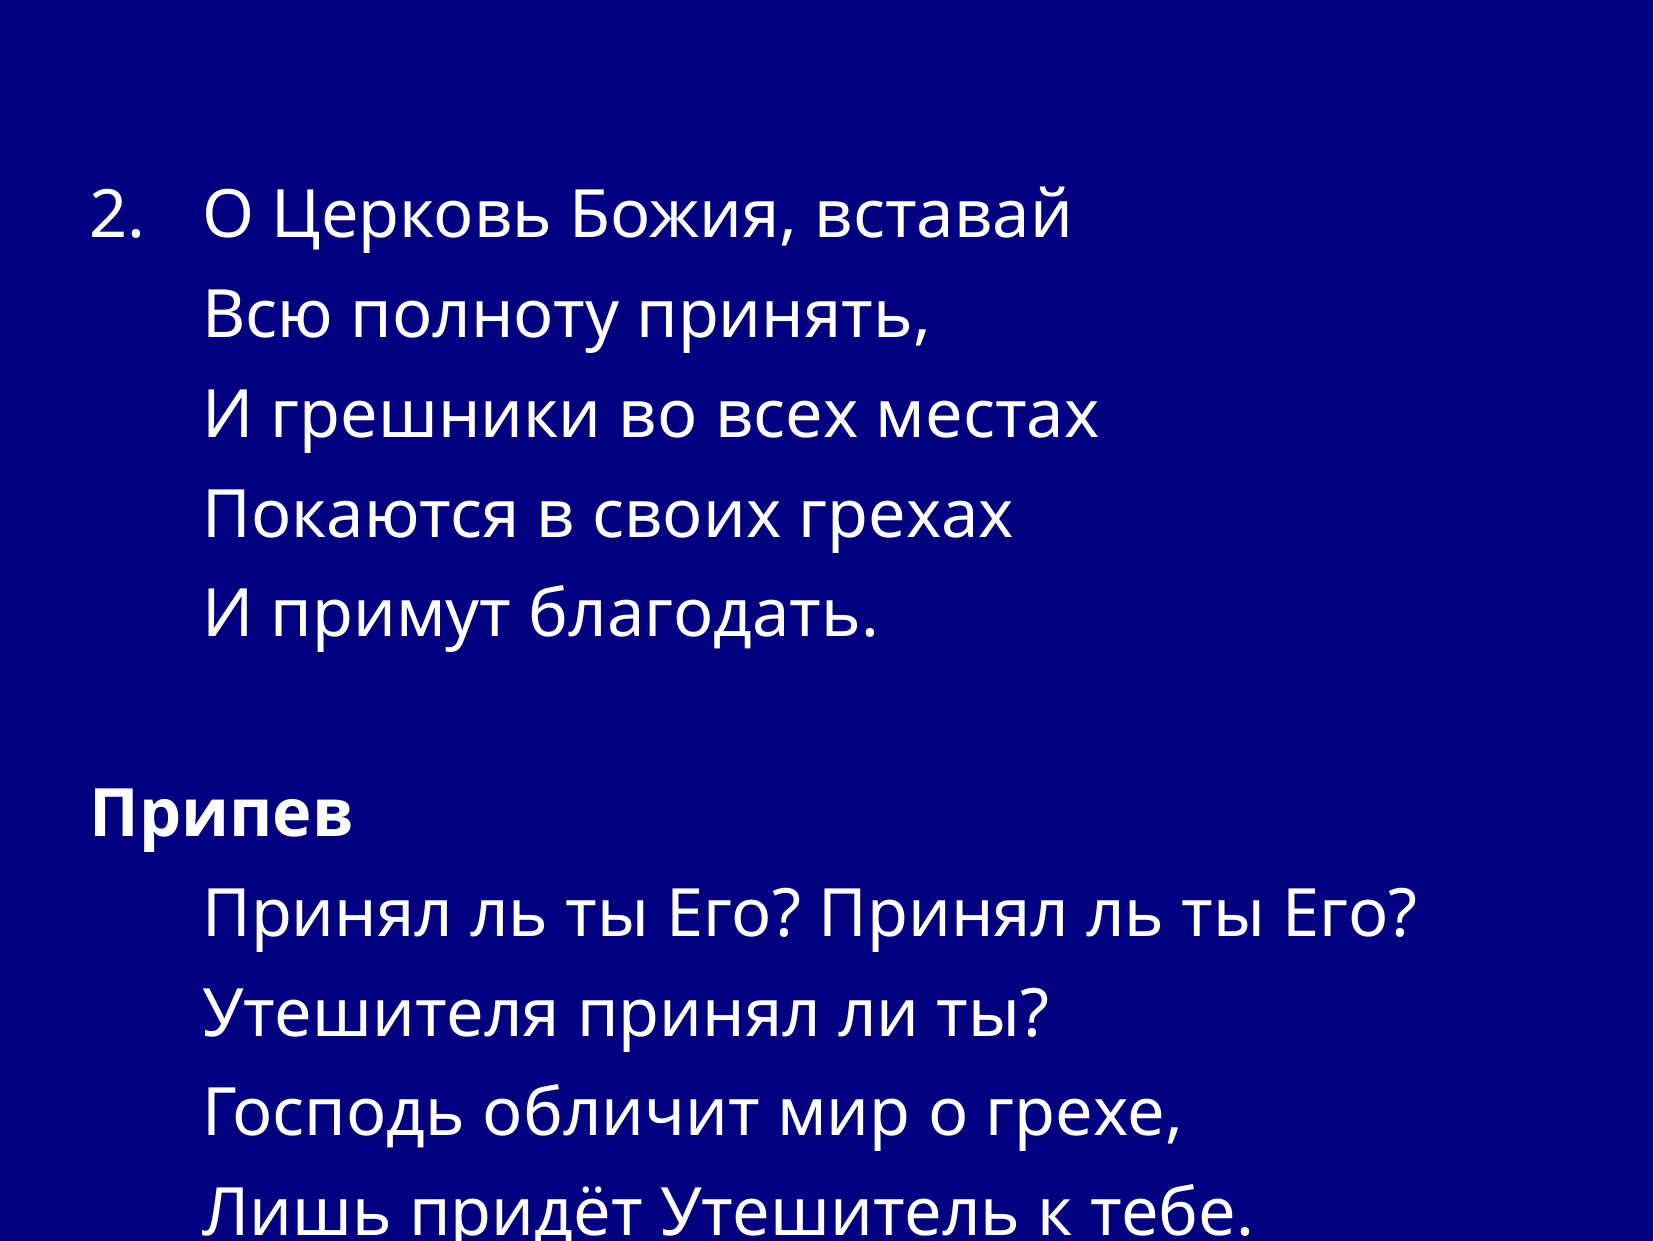

2.	О Церковь Божия, вставай
	Всю полноту принять,
	И грешники во всех местах
	Покаются в своих грехах
	И примут благодать.
Припев
	Принял ль ты Его? Принял ль ты Его?
	Утешителя принял ли ты?
	Господь обличит мир о грехе,
	Лишь придёт Утешитель к тебе.